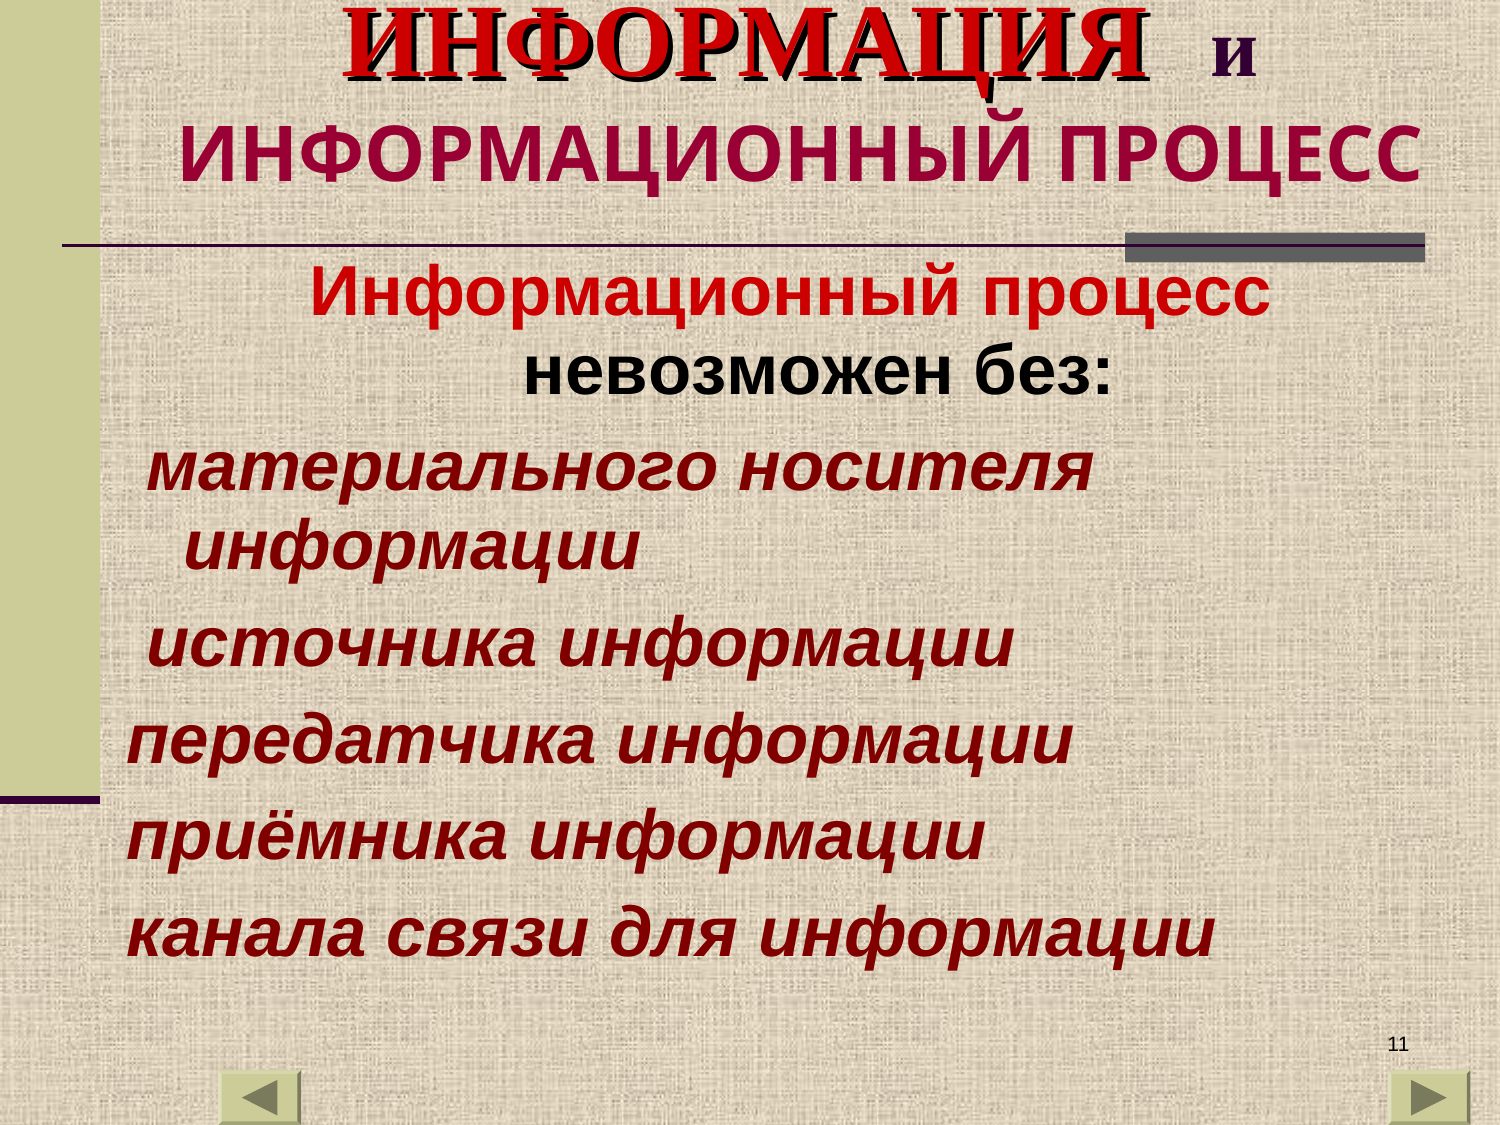

# ИНФОРМАЦИЯ и ИНФОРМАЦИОННЫЙ ПРОЦЕСС
Информационный процесс невозможен без:
 материального носителя информации
 источника информации
передатчика информации
приёмника информации
канала связи для информации
11